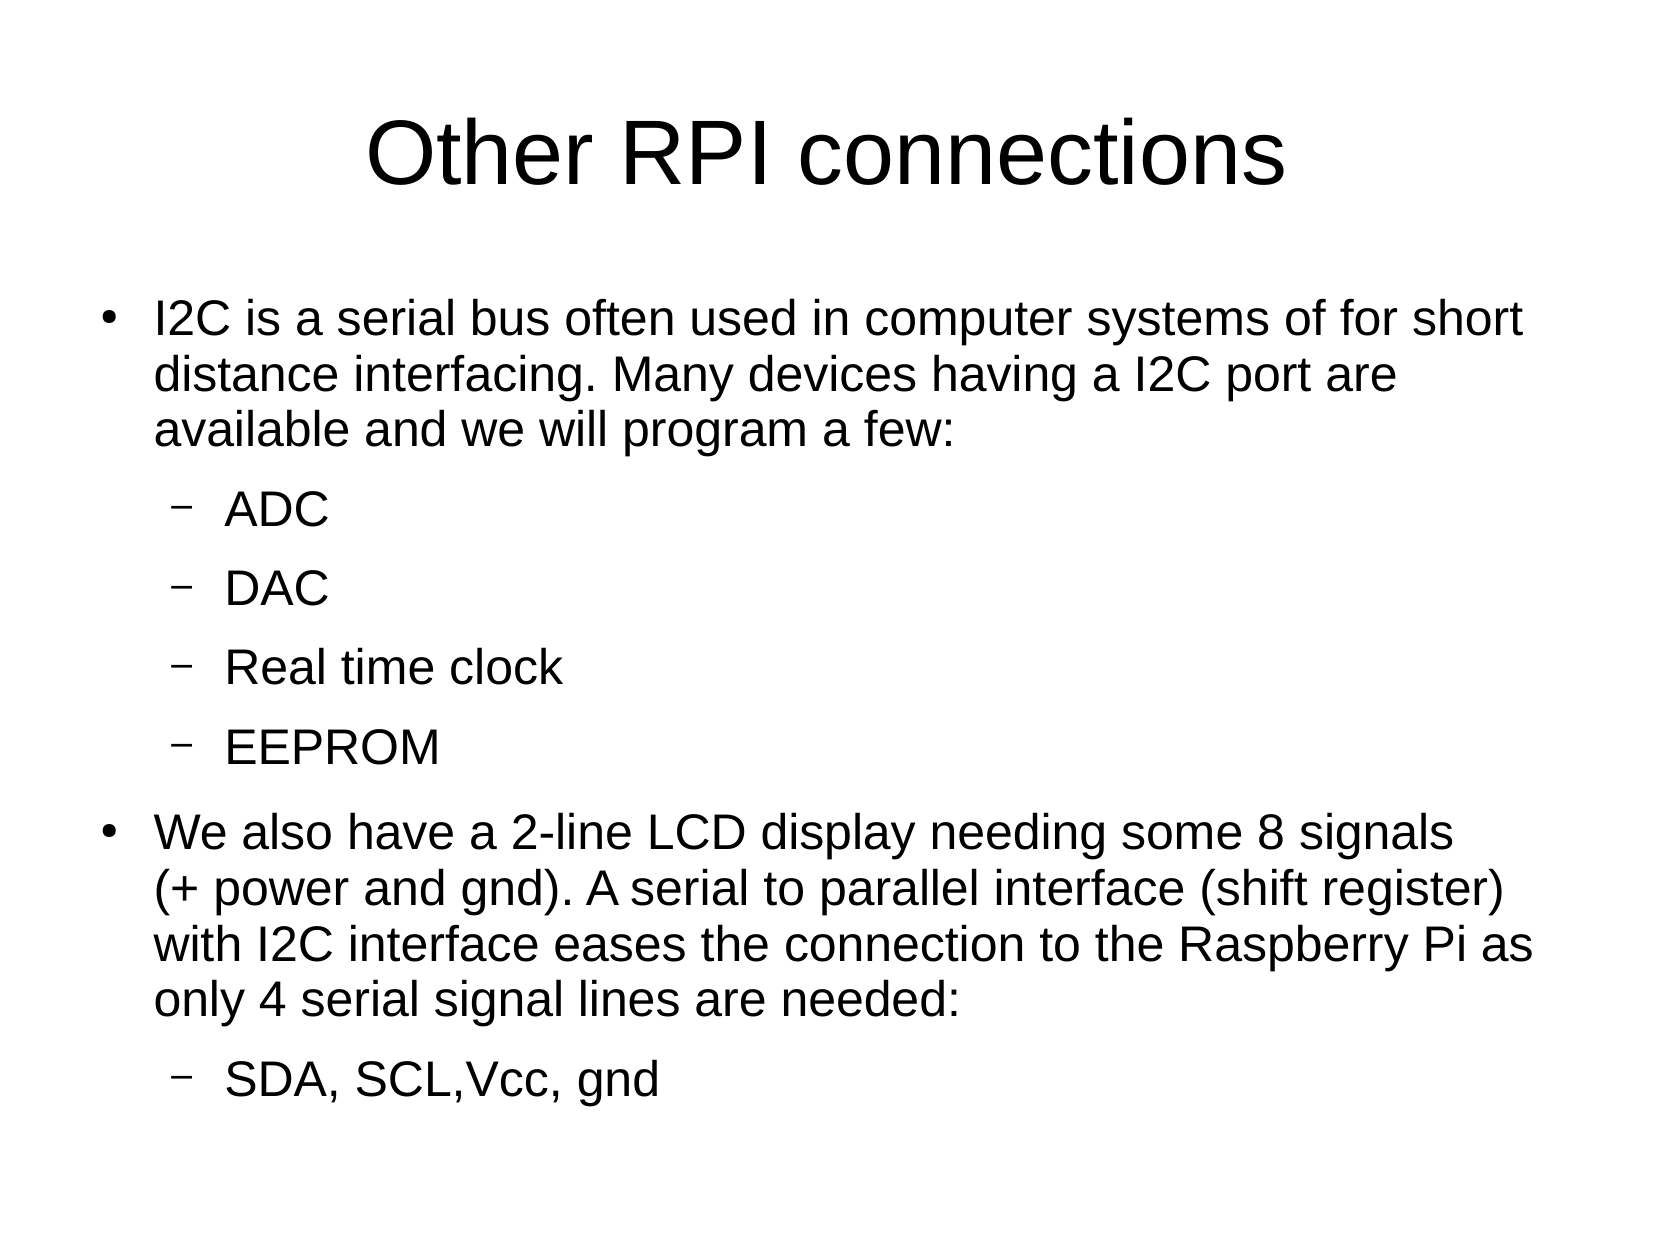

# Other RPI connections
I2C is a serial bus often used in computer systems of for short distance interfacing. Many devices having a I2C port are available and we will program a few:
ADC
DAC
Real time clock
EEPROM
We also have a 2-line LCD display needing some 8 signals
(+ power and gnd). A serial to parallel interface (shift register) with I2C interface eases the connection to the Raspberry Pi as only 4 serial signal lines are needed:
SDA, SCL,Vcc, gnd